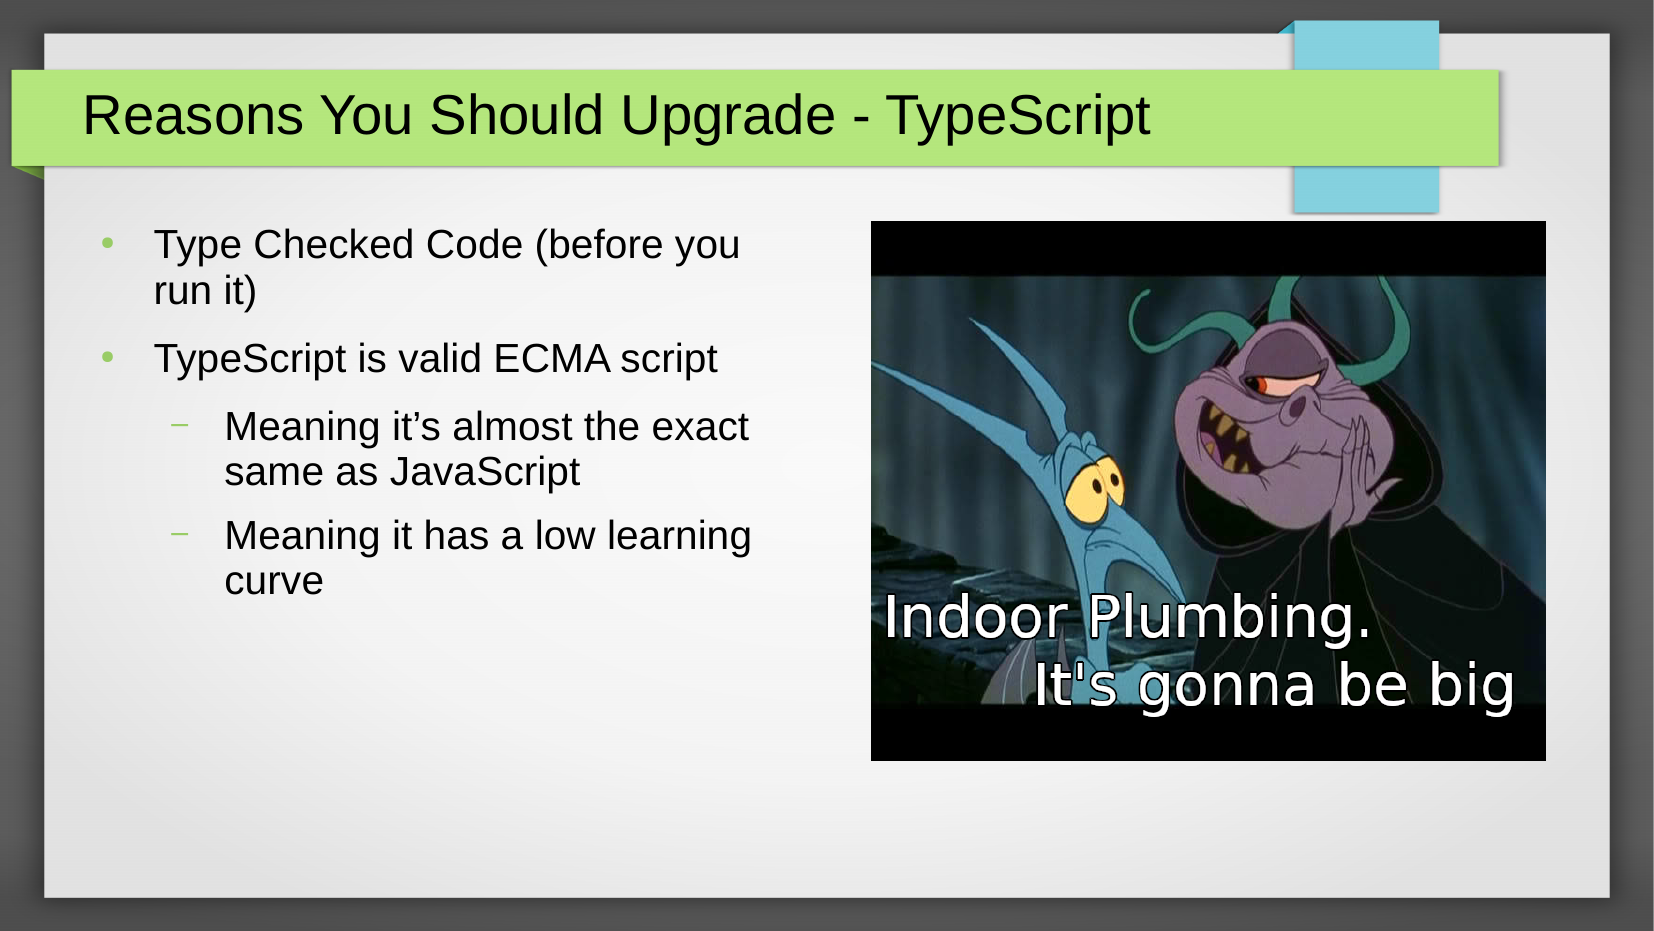

# Reasons You Should Upgrade - TypeScript
Type Checked Code (before you run it)
TypeScript is valid ECMA script
Meaning it’s almost the exact same as JavaScript
Meaning it has a low learning curve